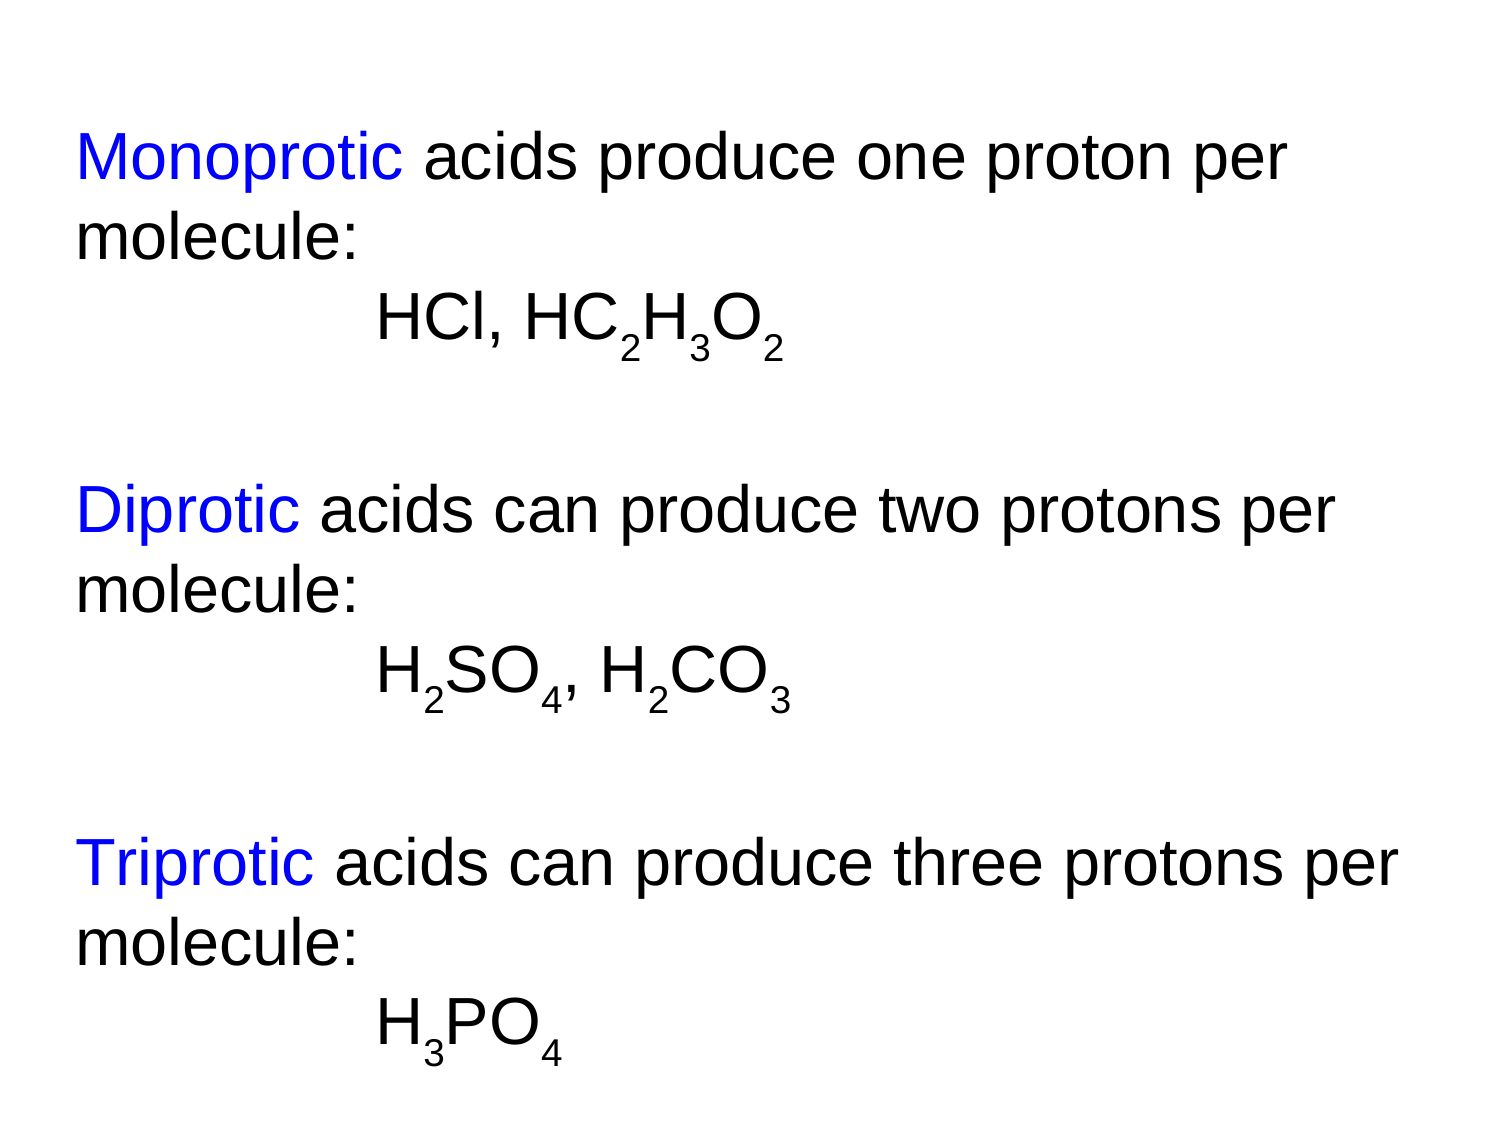

# Monoprotic acids produce one proton per molecule: HCl, HC2H3O2
Diprotic acids can produce two protons per molecule:
		H2SO4, H2CO3
Triprotic acids can produce three protons per molecule:
		H3PO4